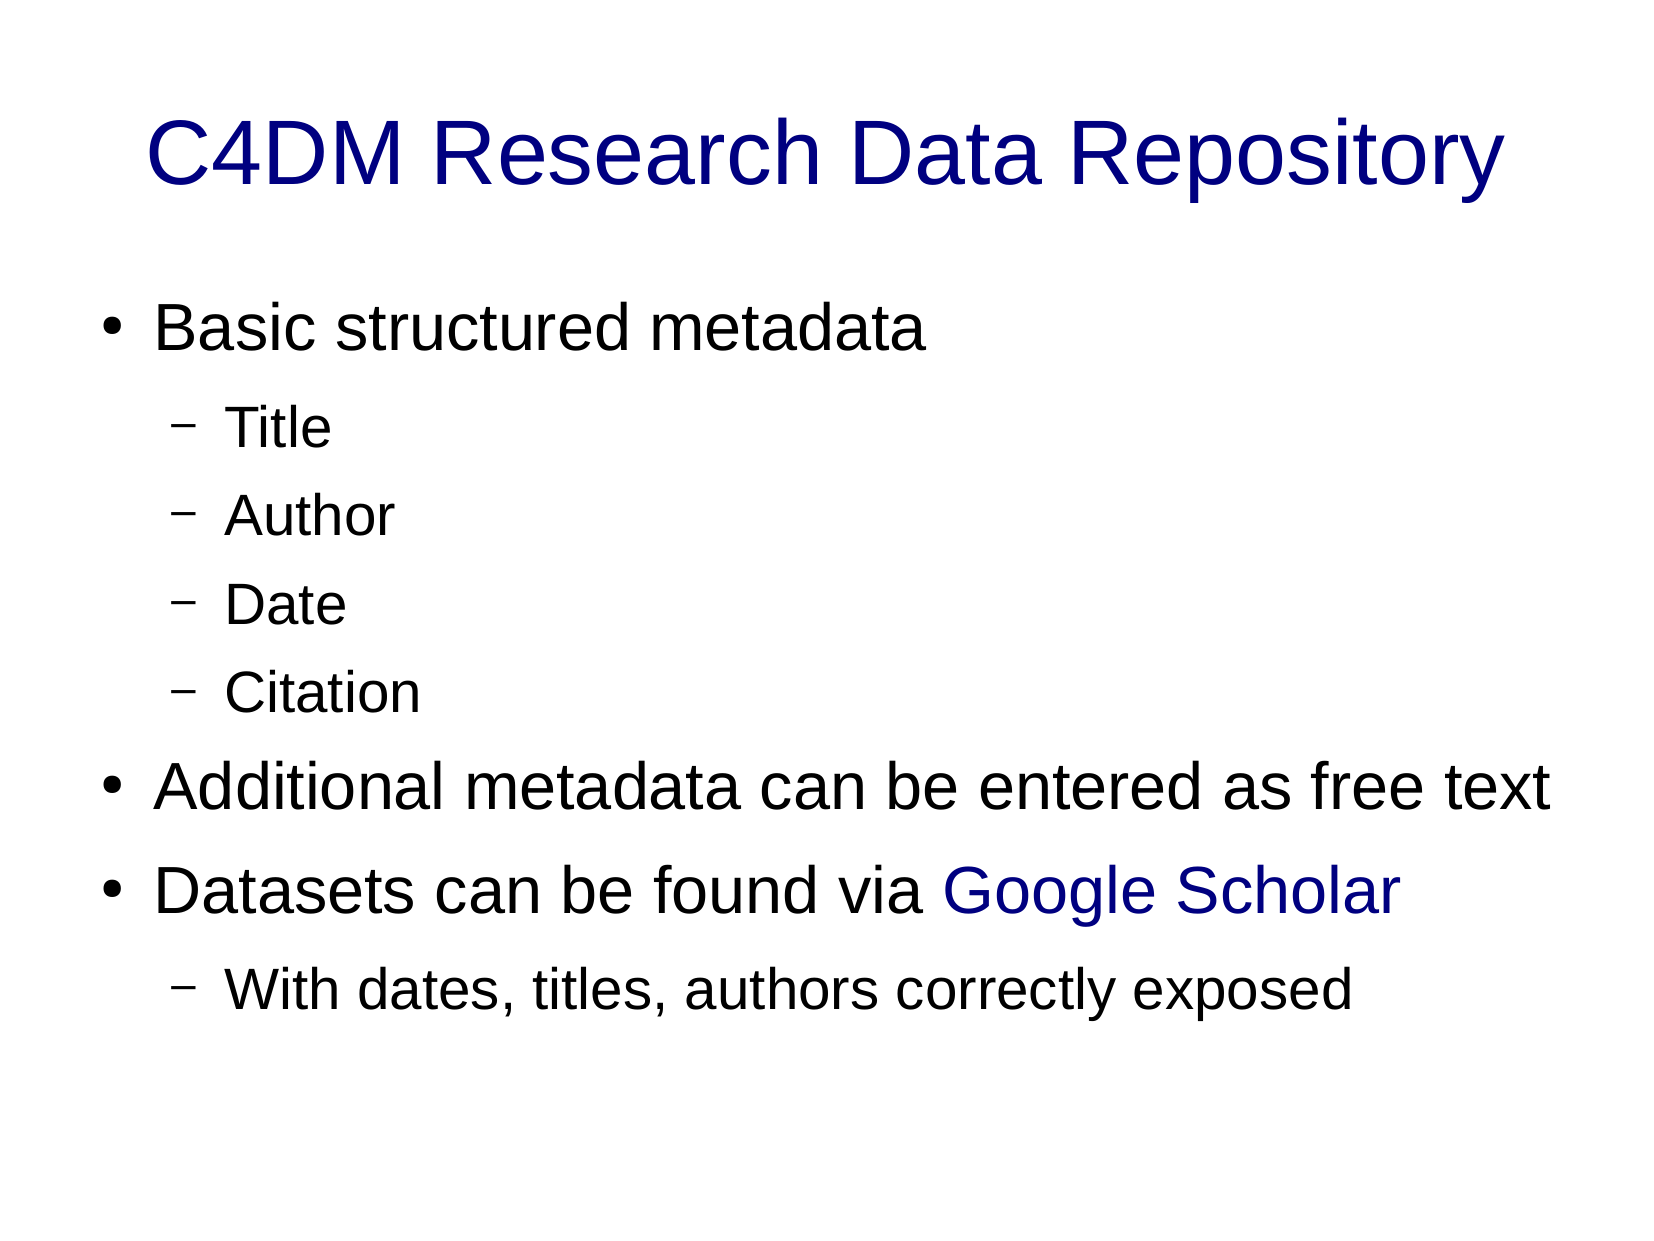

# C4DM Research Data Repository
Basic structured metadata
Title
Author
Date
Citation
Additional metadata can be entered as free text
Datasets can be found via Google Scholar
With dates, titles, authors correctly exposed